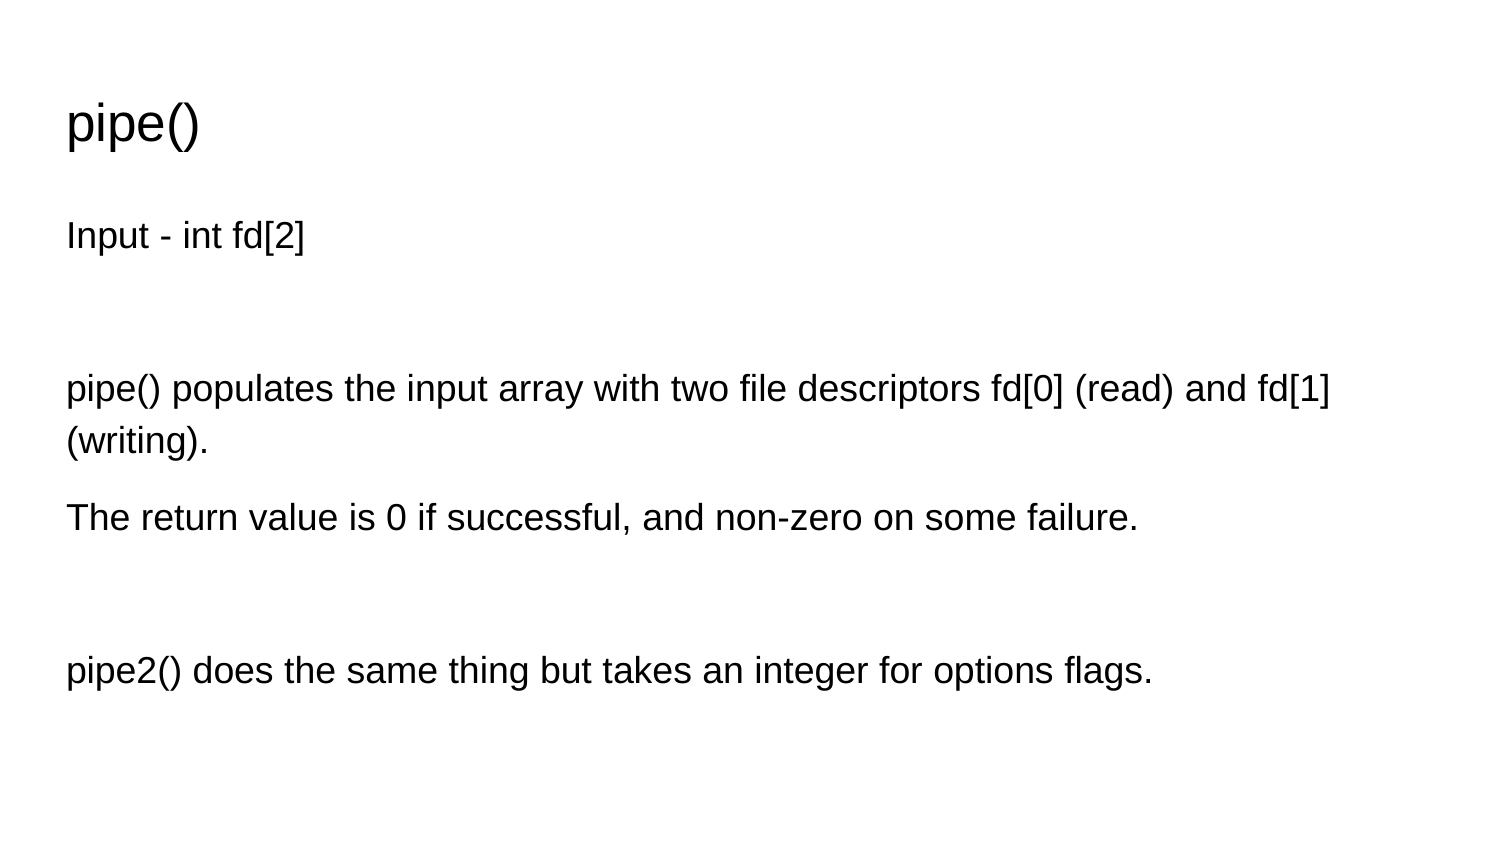

# pipe()
Input - int fd[2]
pipe() populates the input array with two file descriptors fd[0] (read) and fd[1] (writing).
The return value is 0 if successful, and non-zero on some failure.
pipe2() does the same thing but takes an integer for options flags.